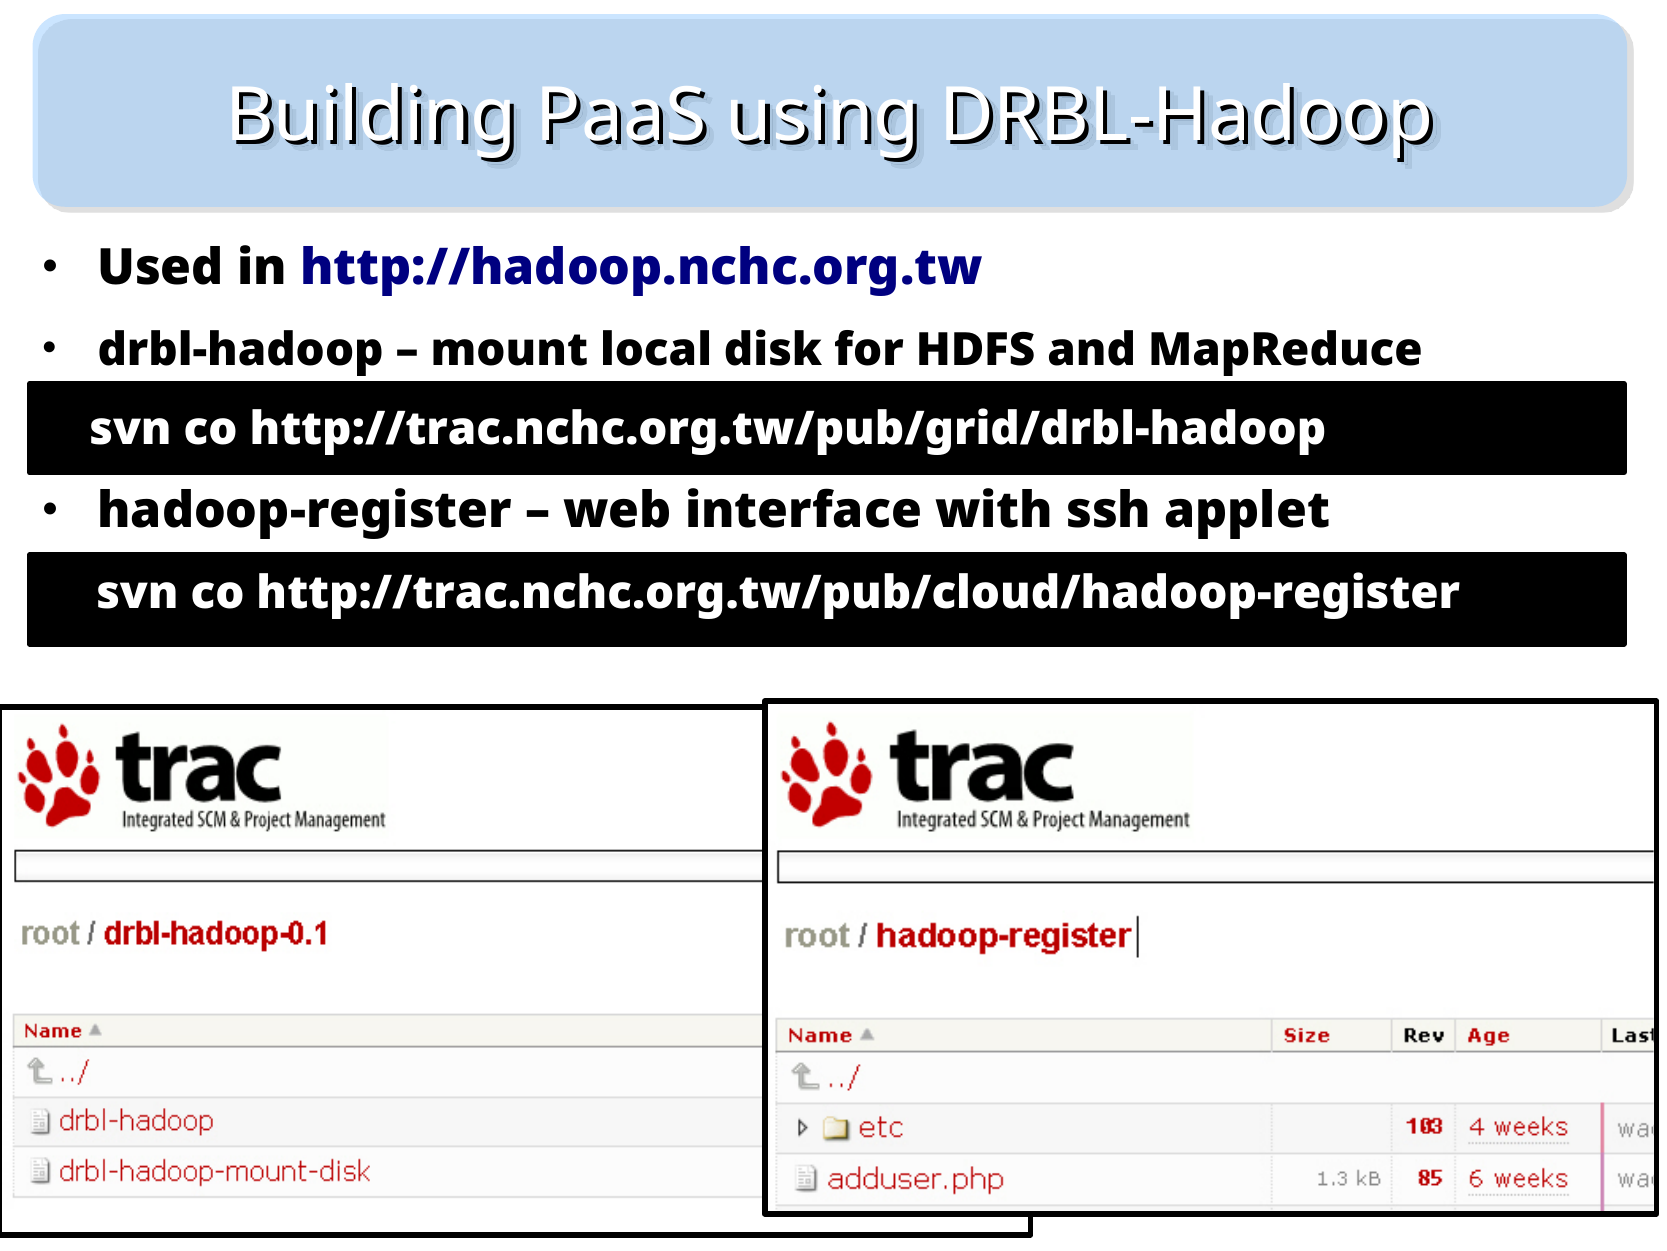

Building PaaS using DRBL-Hadoop
# Used in http://hadoop.nchc.org.tw
drbl-hadoop – mount local disk for HDFS and MapReduce
 svn co http://trac.nchc.org.tw/pub/grid/drbl-hadoop
hadoop-register – web interface with ssh applet
 svn co http://trac.nchc.org.tw/pub/cloud/hadoop-register